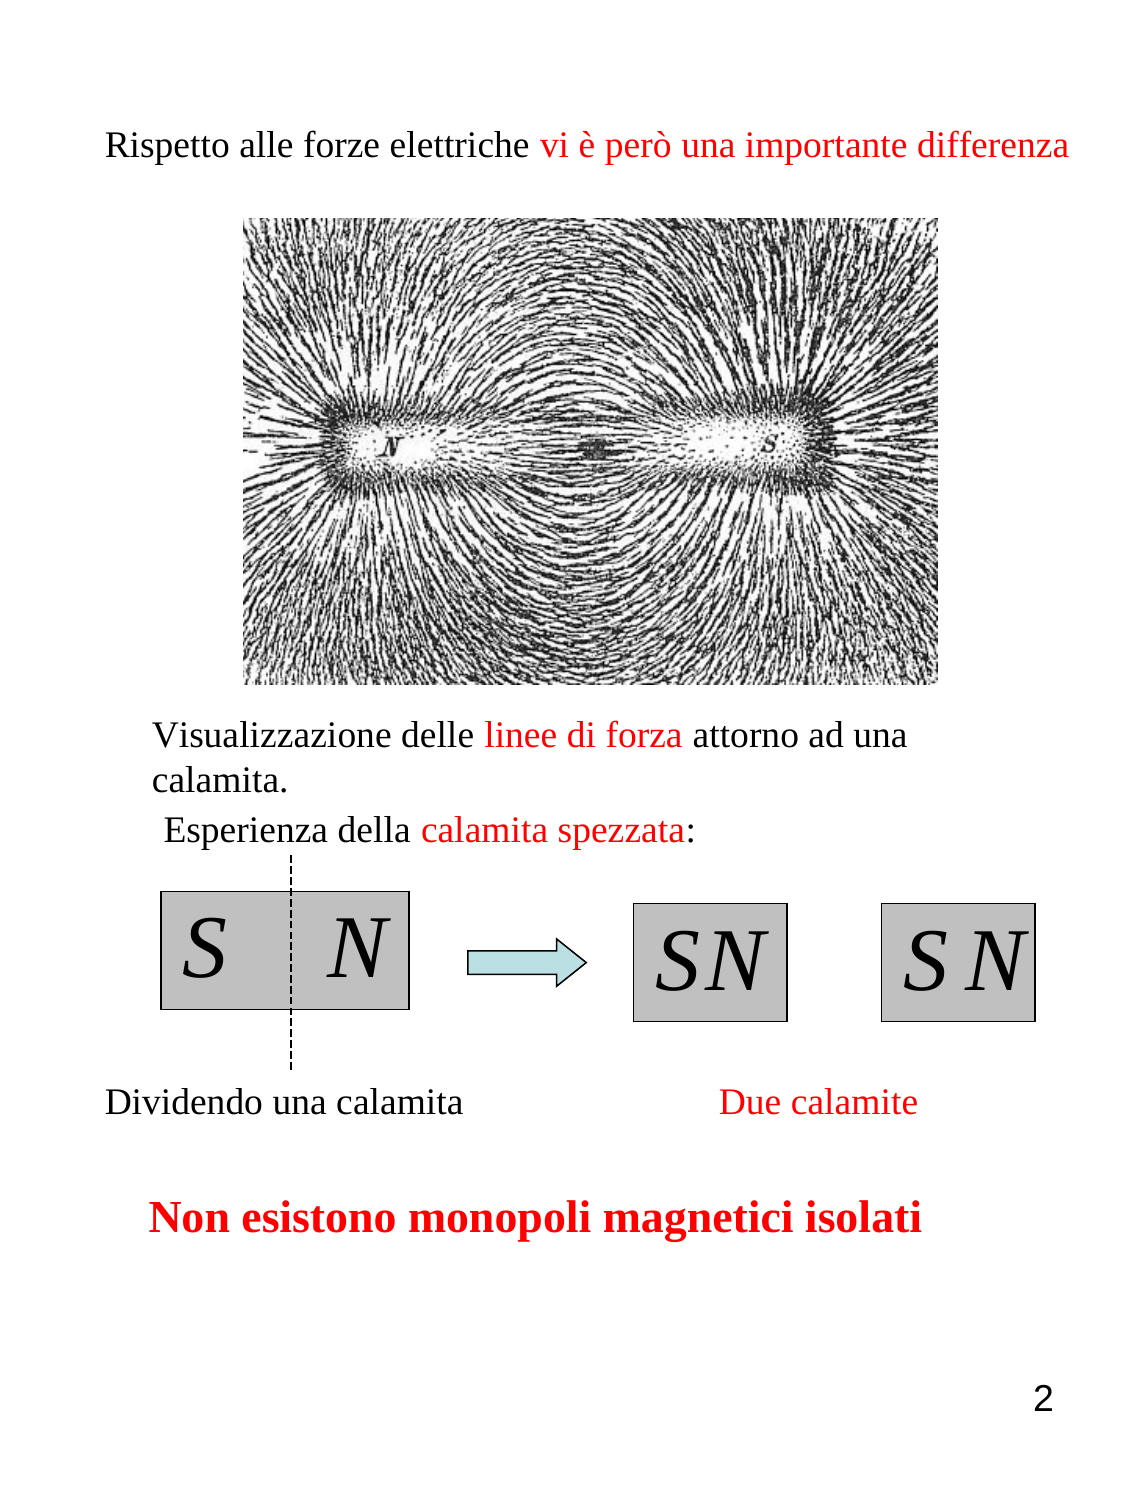

Rispetto alle forze elettriche vi è però una importante differenza
Visualizzazione delle linee di forza attorno ad una
calamita.
Esperienza della calamita spezzata:
Dividendo una calamita
Due calamite
Non esistono monopoli magnetici isolati
P15 Magnetismo
2